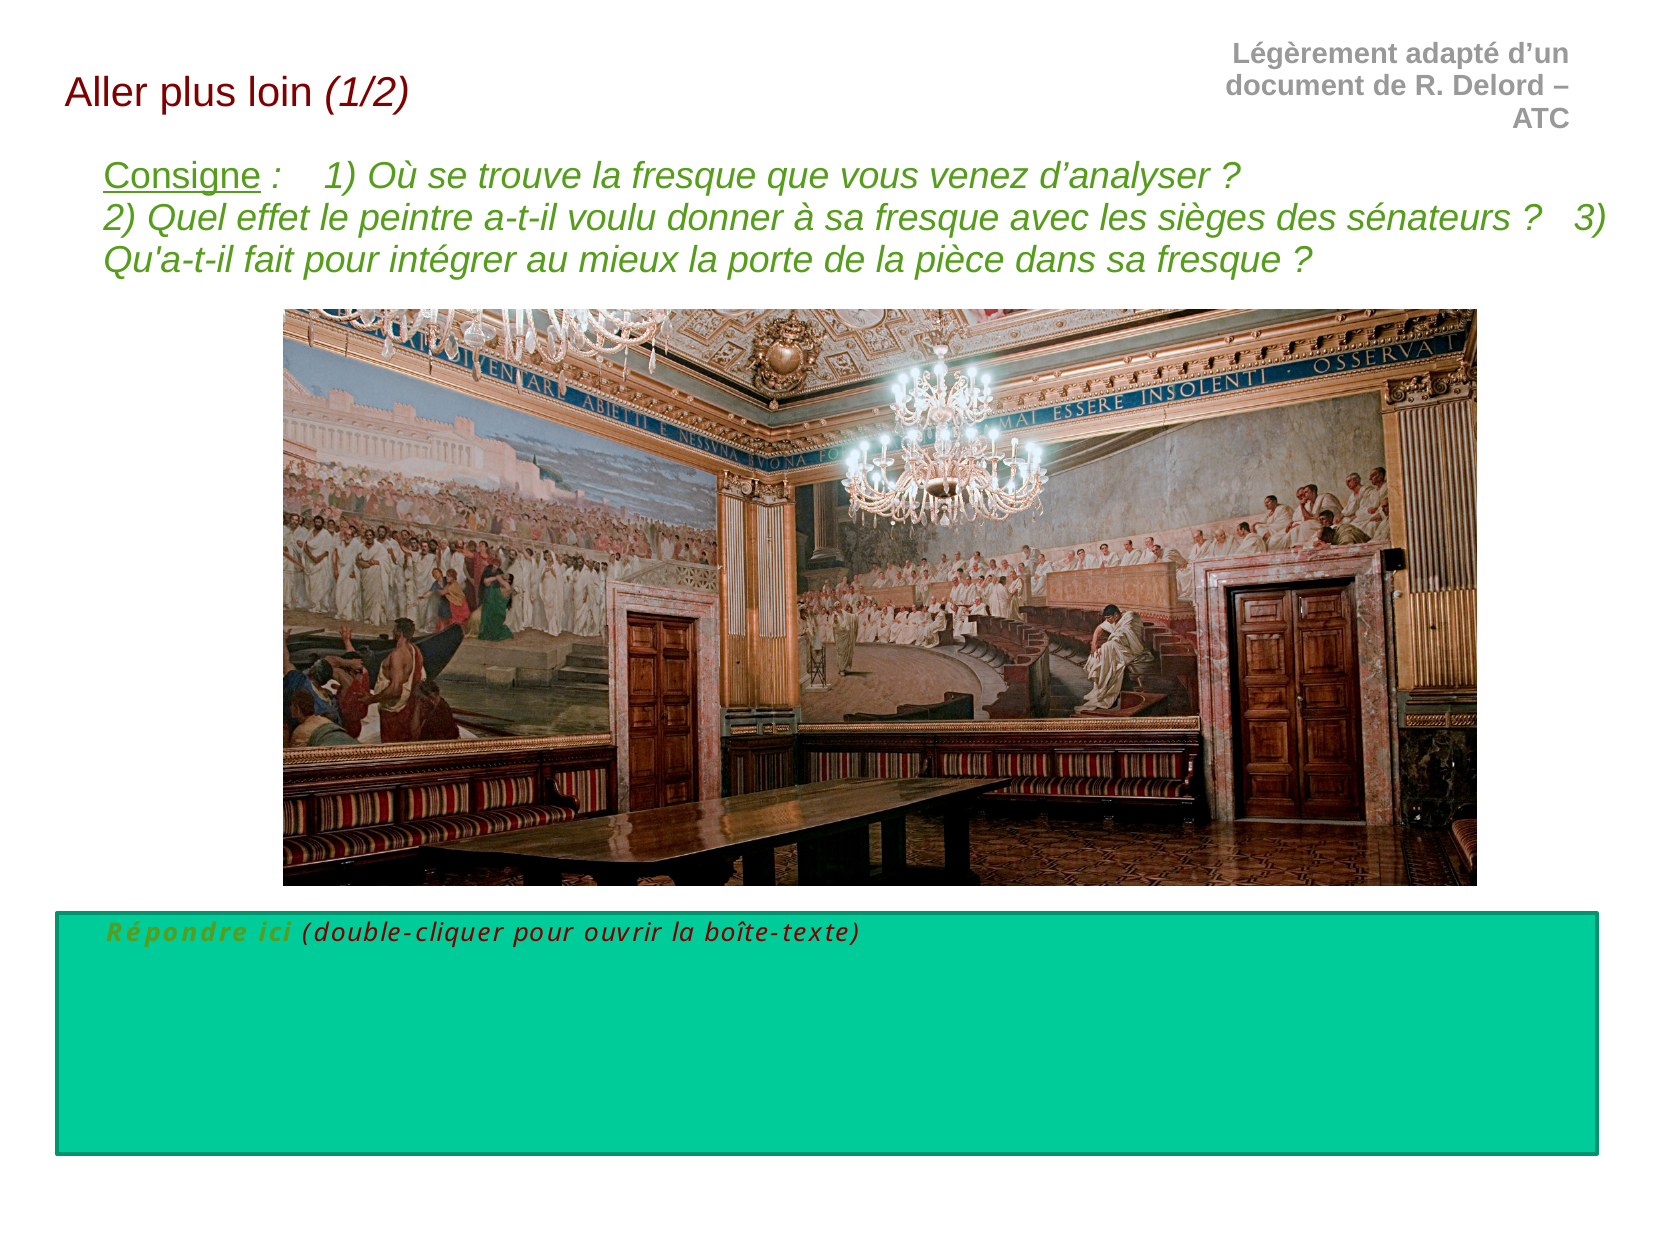

#  Aller plus loin (1/2)
Légèrement adapté d’un document de R. Delord – ATC
Consigne : 1) Où se trouve la fresque que vous venez d’analyser ?
2) Quel effet le peintre a-t-il voulu donner à sa fresque avec les sièges des sénateurs ? 3) Qu'a-t-il fait pour intégrer au mieux la porte de la pièce dans sa fresque ?